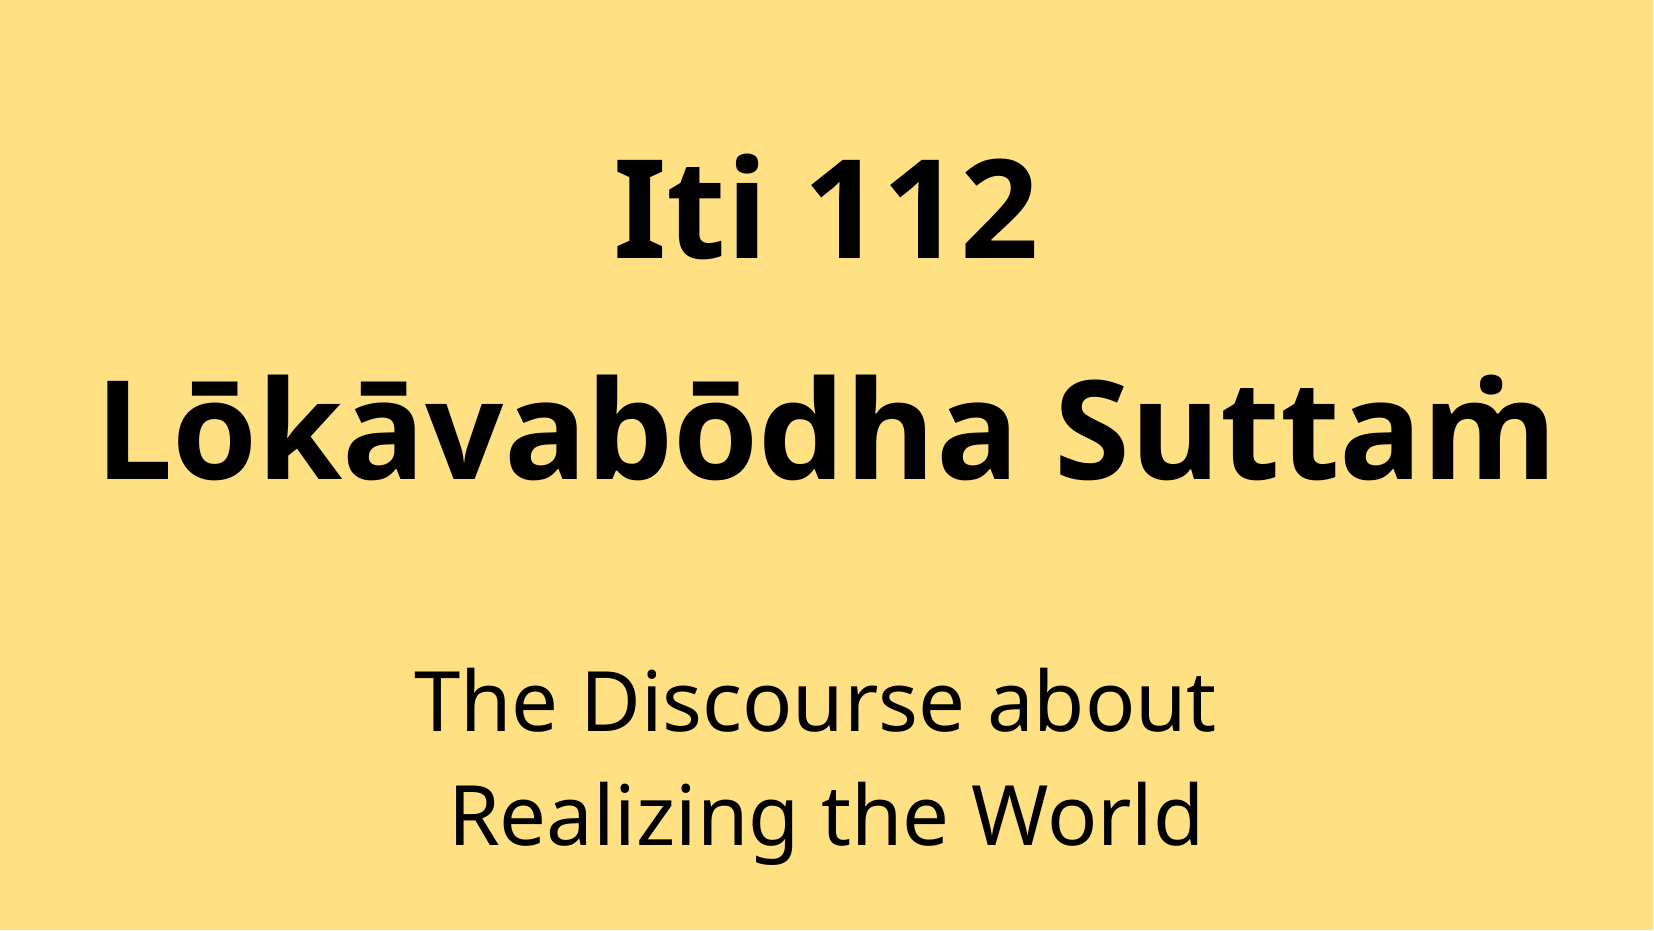

# Iti 112
Lōkāvabōdha Suttaṁ
The Discourse about
Realizing the World